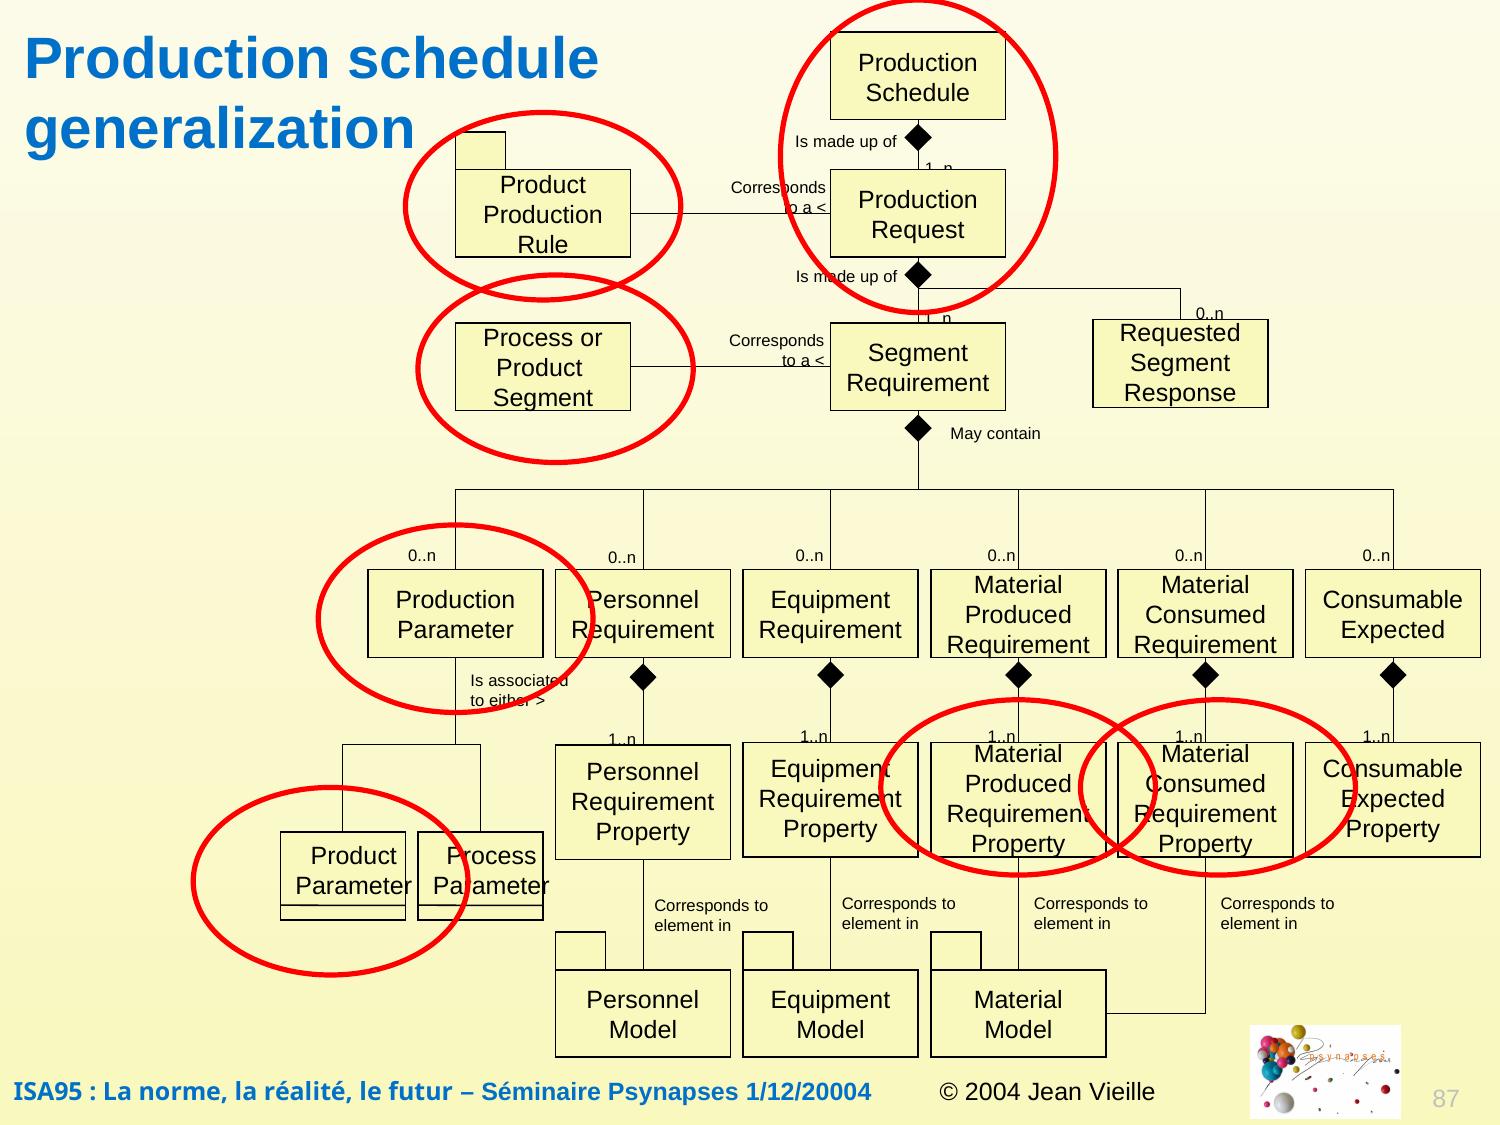

# Production schedule generalization
Production
Schedule
Is made up of
Product
Production
Rule
1..n
Corresponds
to a <
Production
Request
Is made up of
0..n
1..n
Requested
Segment
Response
Corresponds
to a <
Process or
Product
Segment
Segment
Requirement
May contain
0..n
0..n
0..n
0..n
0..n
0..n
Production
Parameter
Personnel
Requirement
Equipment
Requirement
Material
Produced
Requirement
Material
Consumed
Requirement
Consumable
Expected
Is associated
to either >
1..n
1..n
1..n
1..n
1..n
Equipment
Requirement
Property
Material Produced
Requirement
Property
Material Consumed
Requirement
Property
Consumable
Expected
Property
Personnel
Requirement
Property
Product
Parameter
Process
Parameter
Corresponds to
element in
Corresponds to
element in
Corresponds to
element in
Corresponds to
element in
Personnel
Model
Equipment
Model
Material
Model